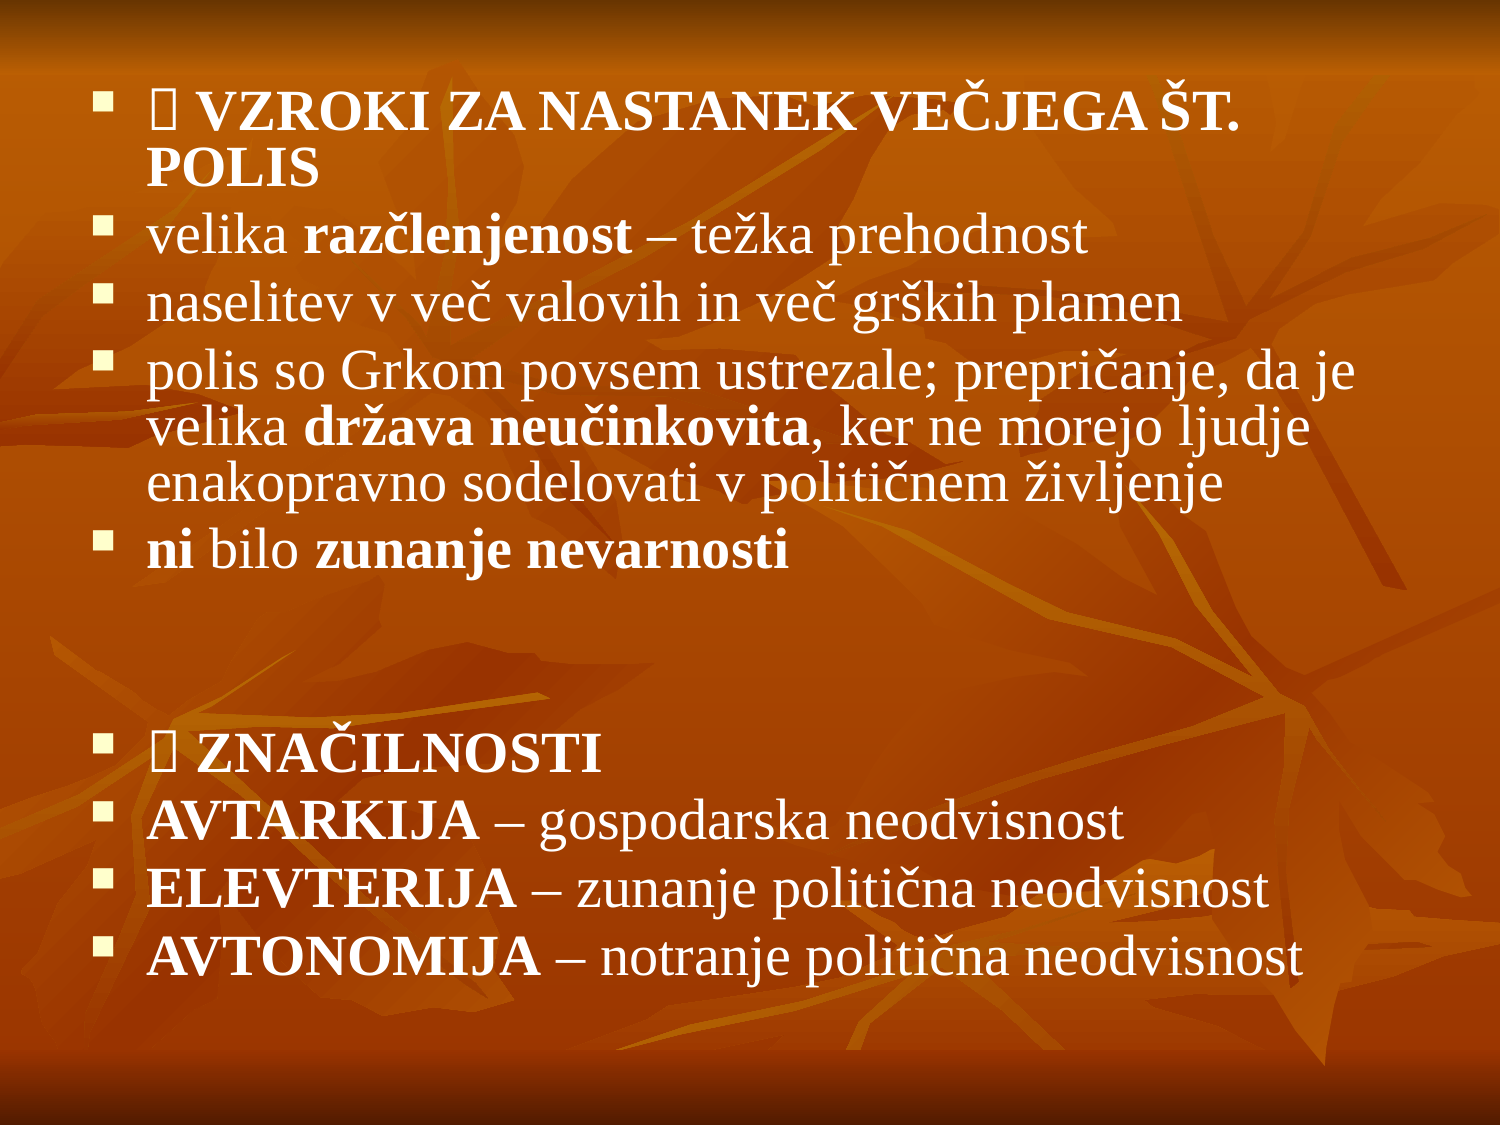

#
 VZROKI ZA NASTANEK VEČJEGA ŠT. POLIS
velika razčlenjenost – težka prehodnost
naselitev v več valovih in več grških plamen
polis so Grkom povsem ustrezale; prepričanje, da je velika država neučinkovita, ker ne morejo ljudje enakopravno sodelovati v političnem življenje
ni bilo zunanje nevarnosti
 ZNAČILNOSTI
AVTARKIJA – gospodarska neodvisnost
ELEVTERIJA – zunanje politična neodvisnost
AVTONOMIJA – notranje politična neodvisnost